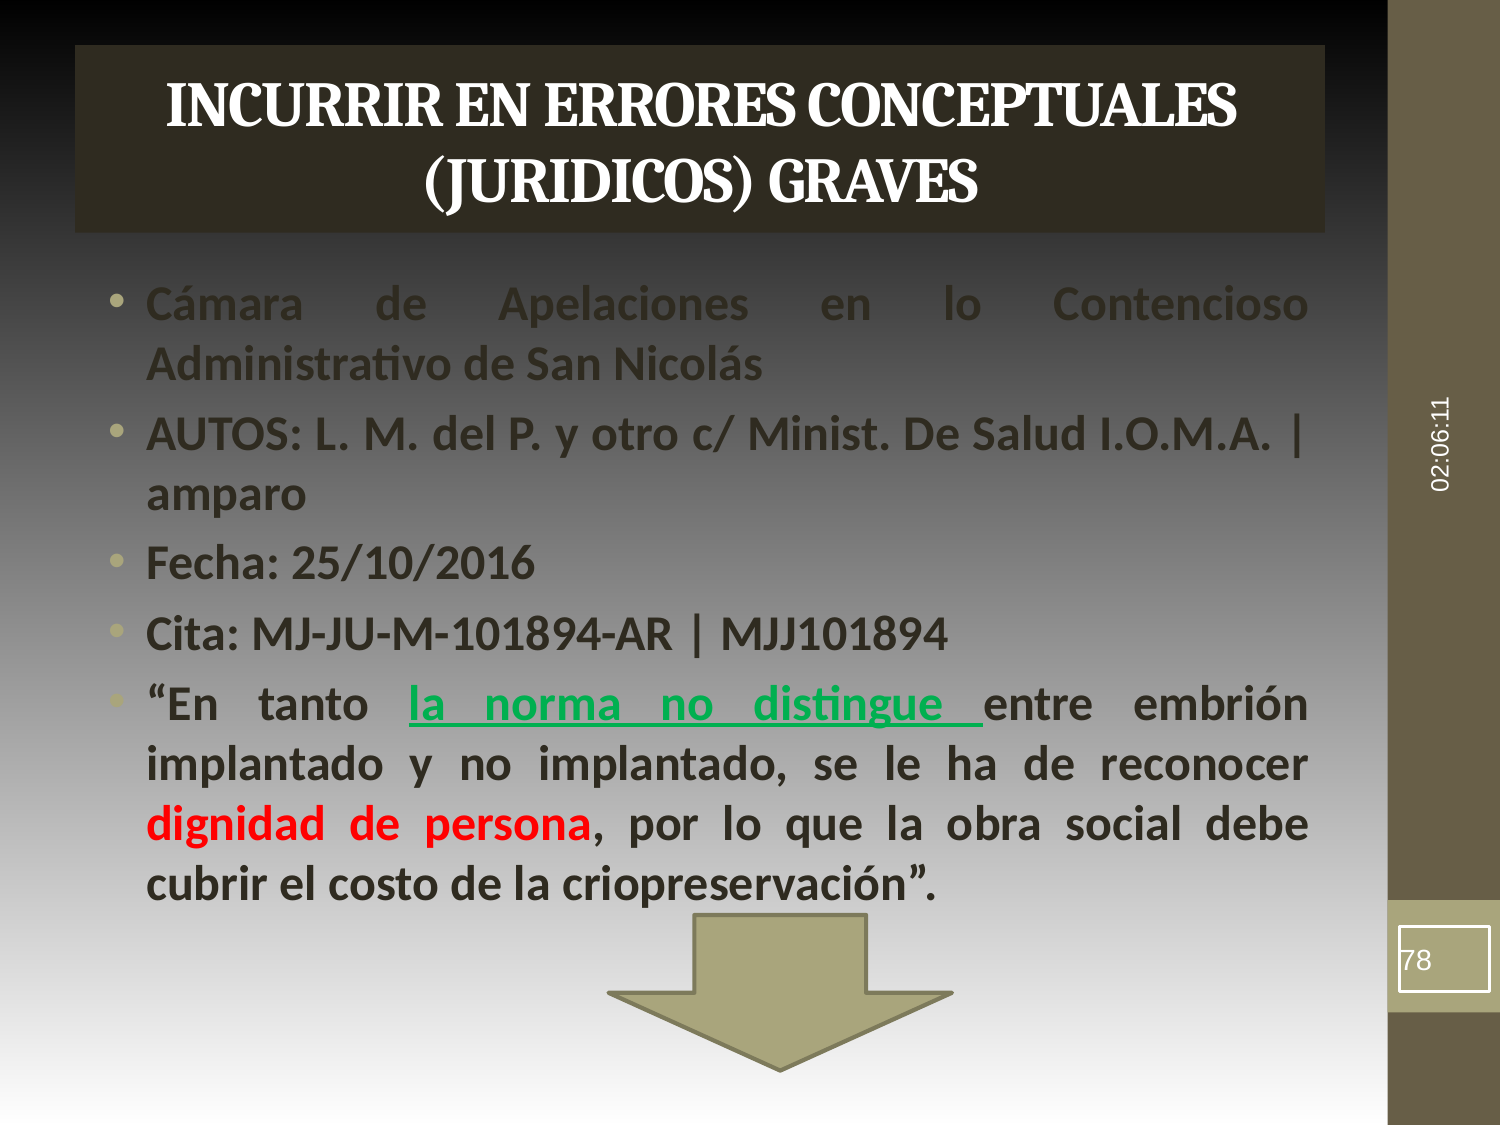

# INCURRIR EN ERRORES CONCEPTUALES (JURIDICOS) GRAVES
Cámara de Apelaciones en lo Contencioso Administrativo de San Nicolás
AUTOS: L. M. del P. y otro c/ Minist. De Salud I.O.M.A. | amparo
Fecha: 25/10/2016
Cita: MJ-JU-M-101894-AR | MJJ101894
“En tanto la norma no distingue entre embrión implantado y no implantado, se le ha de reconocer dignidad de persona, por lo que la obra social debe cubrir el costo de la criopreservación”.
02:48:05